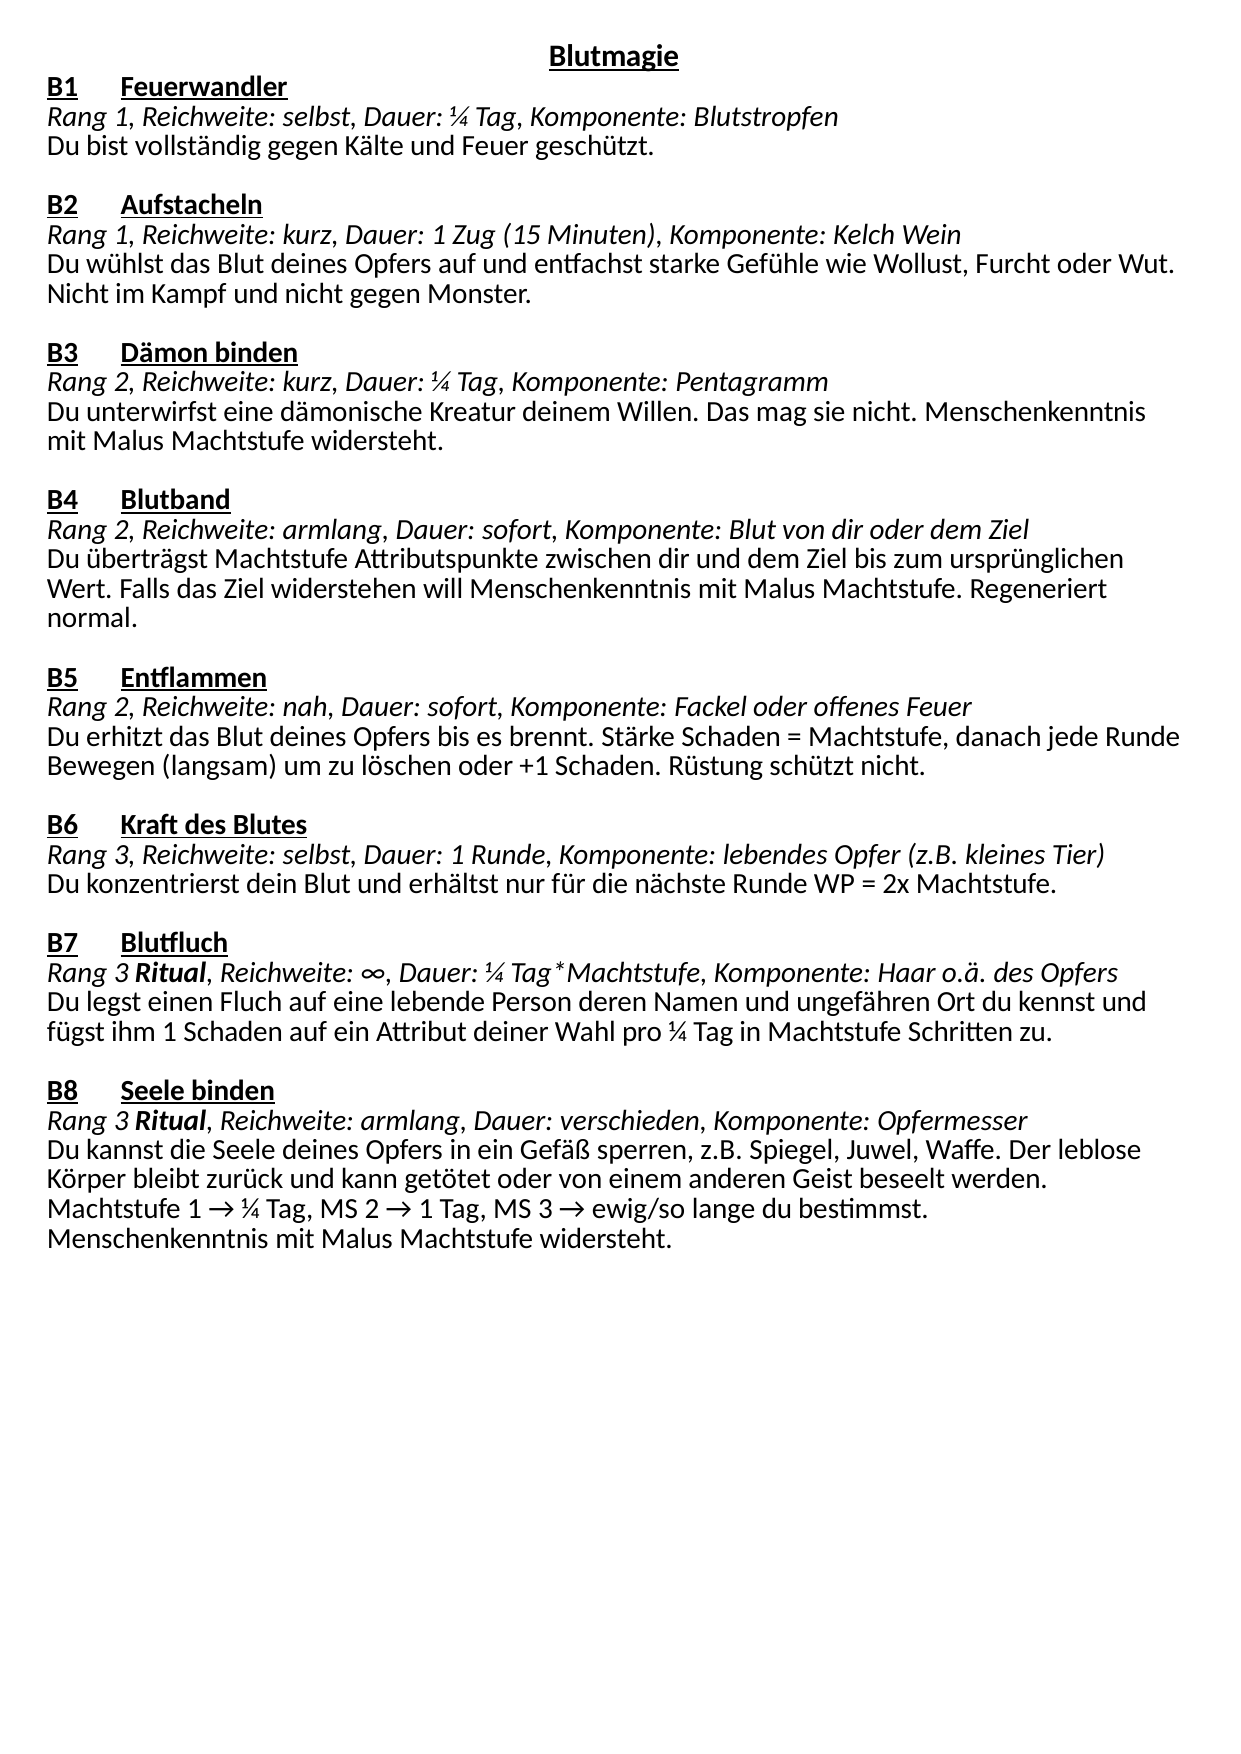

Blutmagie
B1	Feuerwandler
Rang 1, Reichweite: selbst, Dauer: ¼ Tag, Komponente: Blutstropfen
Du bist vollständig gegen Kälte und Feuer geschützt.
B2	Aufstacheln
Rang 1, Reichweite: kurz, Dauer: 1 Zug (15 Minuten), Komponente: Kelch Wein
Du wühlst das Blut deines Opfers auf und entfachst starke Gefühle wie Wollust, Furcht oder Wut. Nicht im Kampf und nicht gegen Monster.
B3	Dämon binden
Rang 2, Reichweite: kurz, Dauer: ¼ Tag, Komponente: Pentagramm
Du unterwirfst eine dämonische Kreatur deinem Willen. Das mag sie nicht. Menschenkenntnis mit Malus Machtstufe widersteht.
B4	Blutband
Rang 2, Reichweite: armlang, Dauer: sofort, Komponente: Blut von dir oder dem Ziel
Du überträgst Machtstufe Attributspunkte zwischen dir und dem Ziel bis zum ursprünglichen Wert. Falls das Ziel widerstehen will Menschenkenntnis mit Malus Machtstufe. Regeneriert normal.
B5	Entflammen
Rang 2, Reichweite: nah, Dauer: sofort, Komponente: Fackel oder offenes Feuer
Du erhitzt das Blut deines Opfers bis es brennt. Stärke Schaden = Machtstufe, danach jede Runde Bewegen (langsam) um zu löschen oder +1 Schaden. Rüstung schützt nicht.
B6	Kraft des Blutes
Rang 3, Reichweite: selbst, Dauer: 1 Runde, Komponente: lebendes Opfer (z.B. kleines Tier)
Du konzentrierst dein Blut und erhältst nur für die nächste Runde WP = 2x Machtstufe.
B7	Blutfluch
Rang 3 Ritual, Reichweite: ∞, Dauer: ¼ Tag*Machtstufe, Komponente: Haar o.ä. des Opfers
Du legst einen Fluch auf eine lebende Person deren Namen und ungefähren Ort du kennst und fügst ihm 1 Schaden auf ein Attribut deiner Wahl pro ¼ Tag in Machtstufe Schritten zu.
B8	Seele binden
Rang 3 Ritual, Reichweite: armlang, Dauer: verschieden, Komponente: Opfermesser
Du kannst die Seele deines Opfers in ein Gefäß sperren, z.B. Spiegel, Juwel, Waffe. Der leblose Körper bleibt zurück und kann getötet oder von einem anderen Geist beseelt werden.
Machtstufe 1 → ¼ Tag, MS 2 → 1 Tag, MS 3 → ewig/so lange du bestimmst.
Menschenkenntnis mit Malus Machtstufe widersteht.